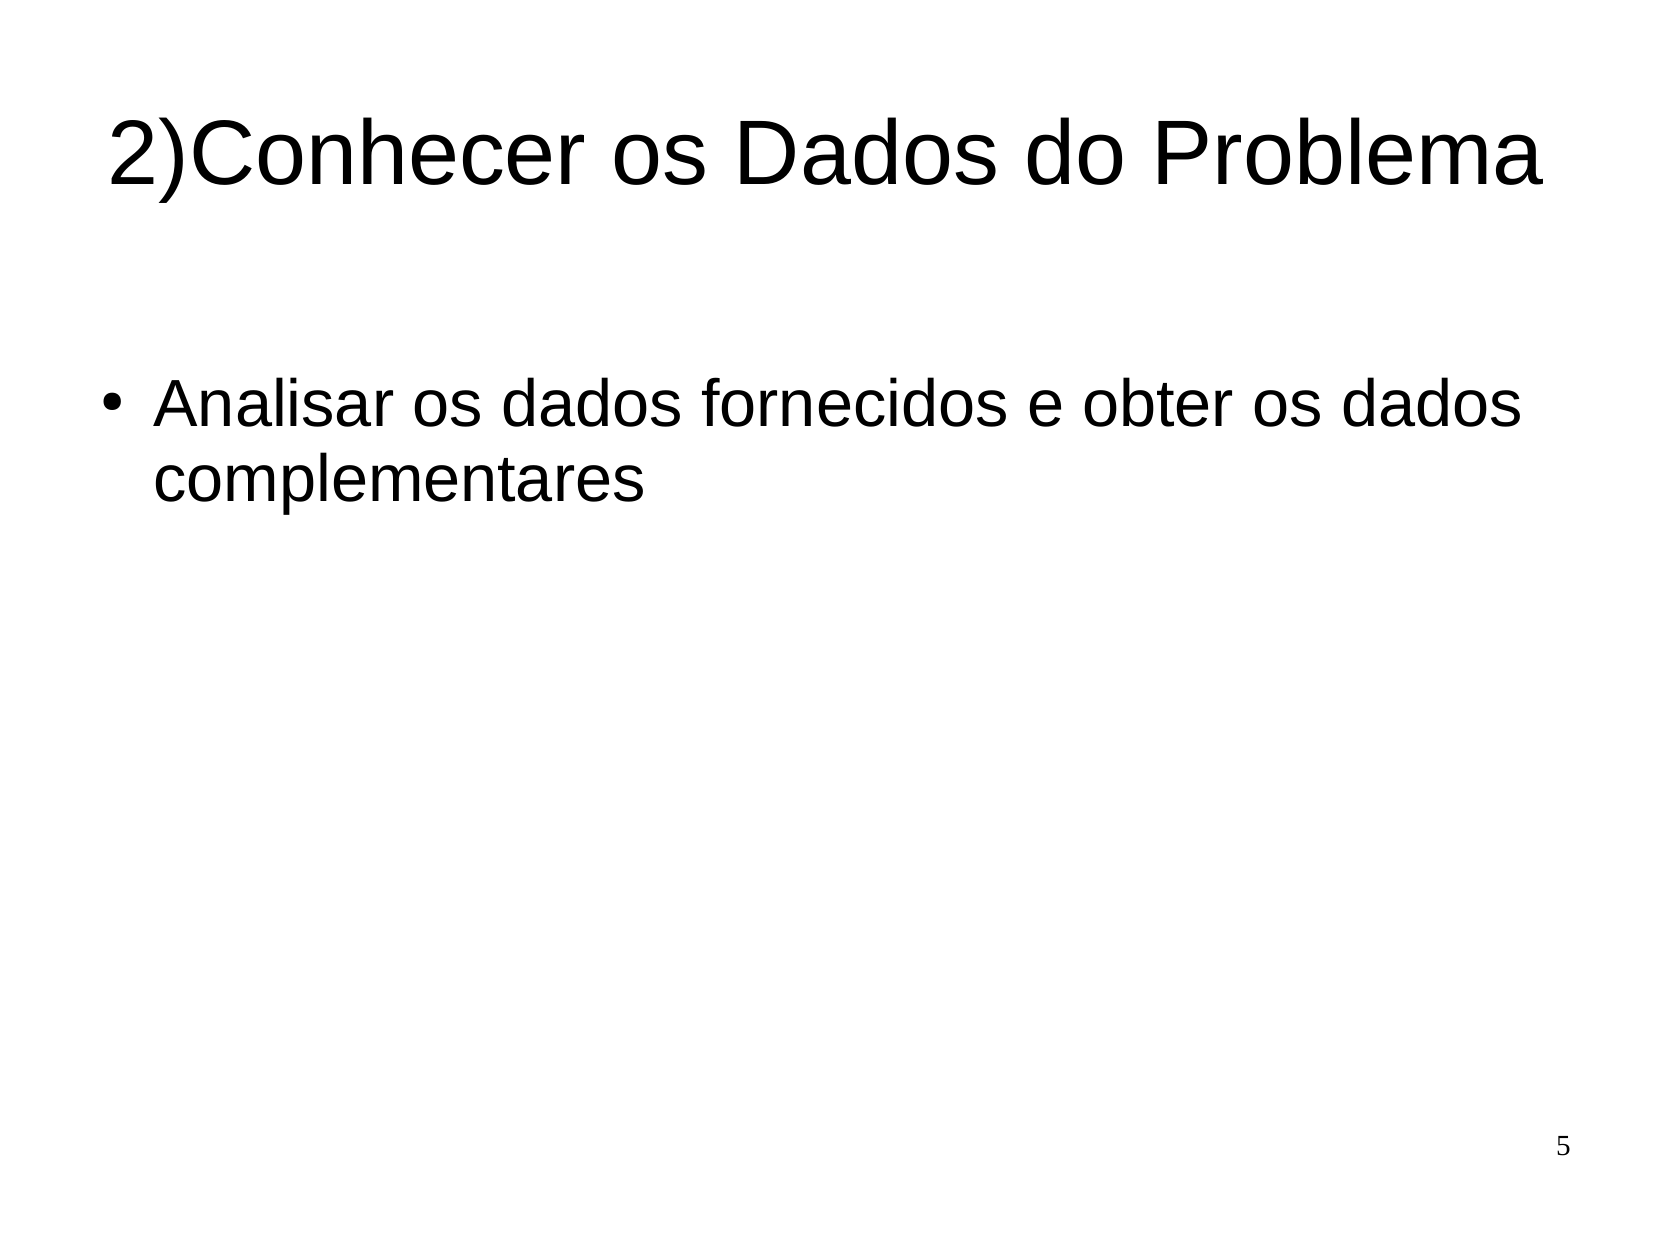

# 2)Conhecer os Dados do Problema
Analisar os dados fornecidos e obter os dados complementares
5